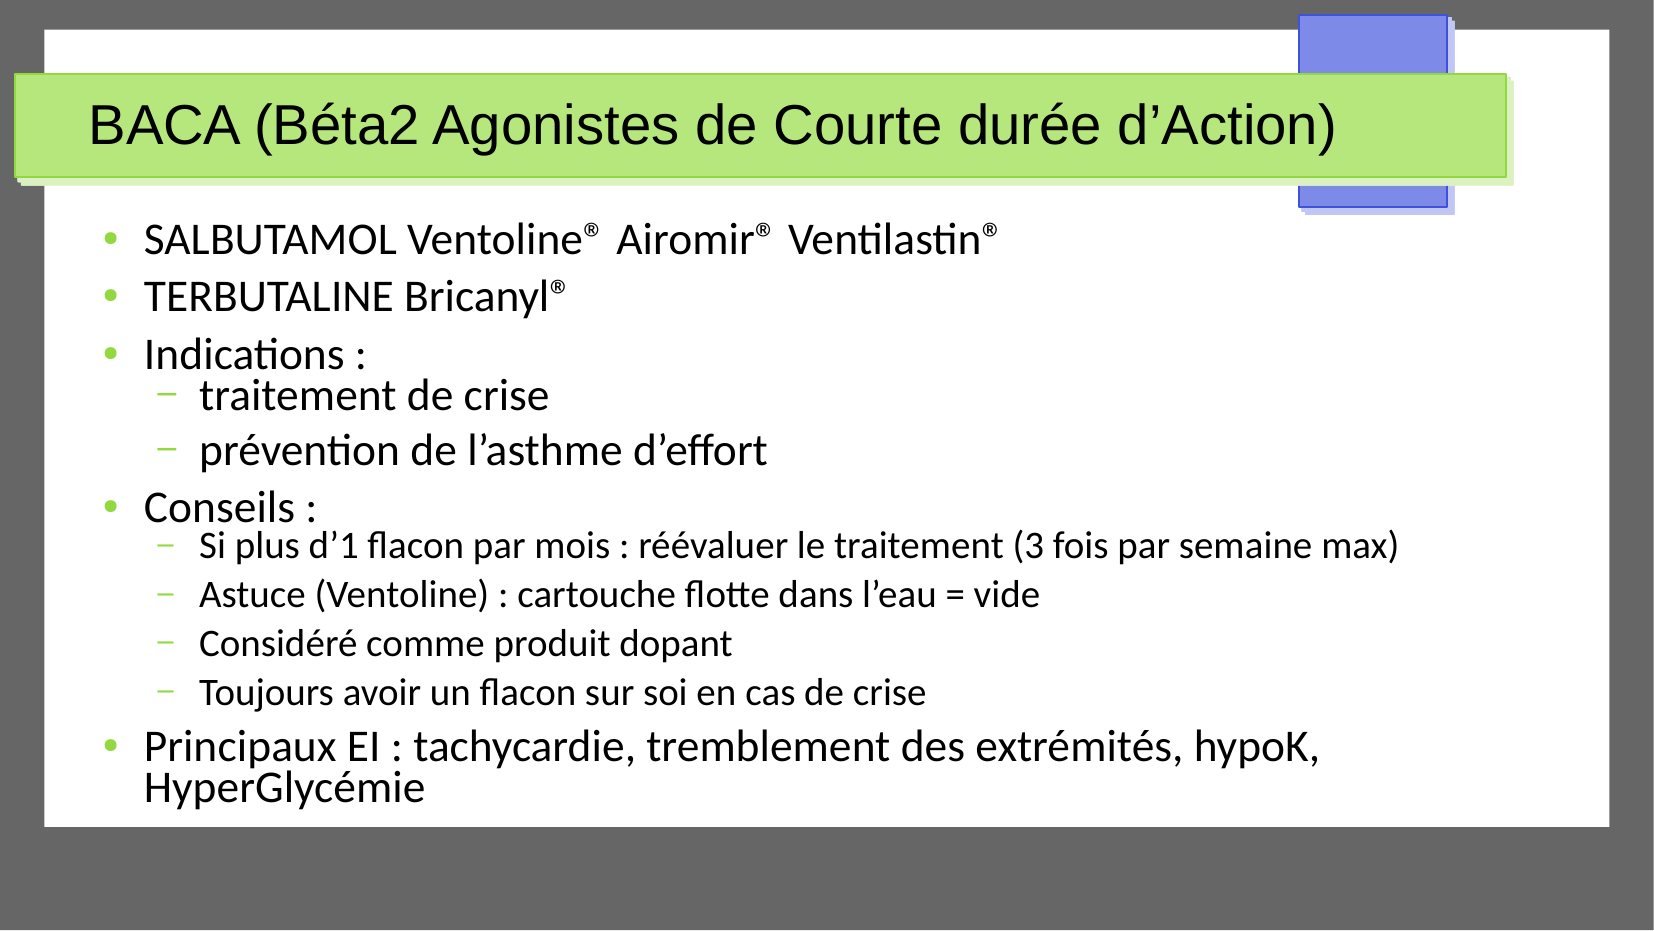

# BACA (Béta2 Agonistes de Courte durée d’Action)
SALBUTAMOL Ventoline® Airomir® Ventilastin®
TERBUTALINE Bricanyl®
Indications :
traitement de crise
prévention de l’asthme d’effort
Conseils :
Si plus d’1 flacon par mois : réévaluer le traitement (3 fois par semaine max)
Astuce (Ventoline) : cartouche flotte dans l’eau = vide
Considéré comme produit dopant
Toujours avoir un flacon sur soi en cas de crise
Principaux EI : tachycardie, tremblement des extrémités, hypoK, HyperGlycémie